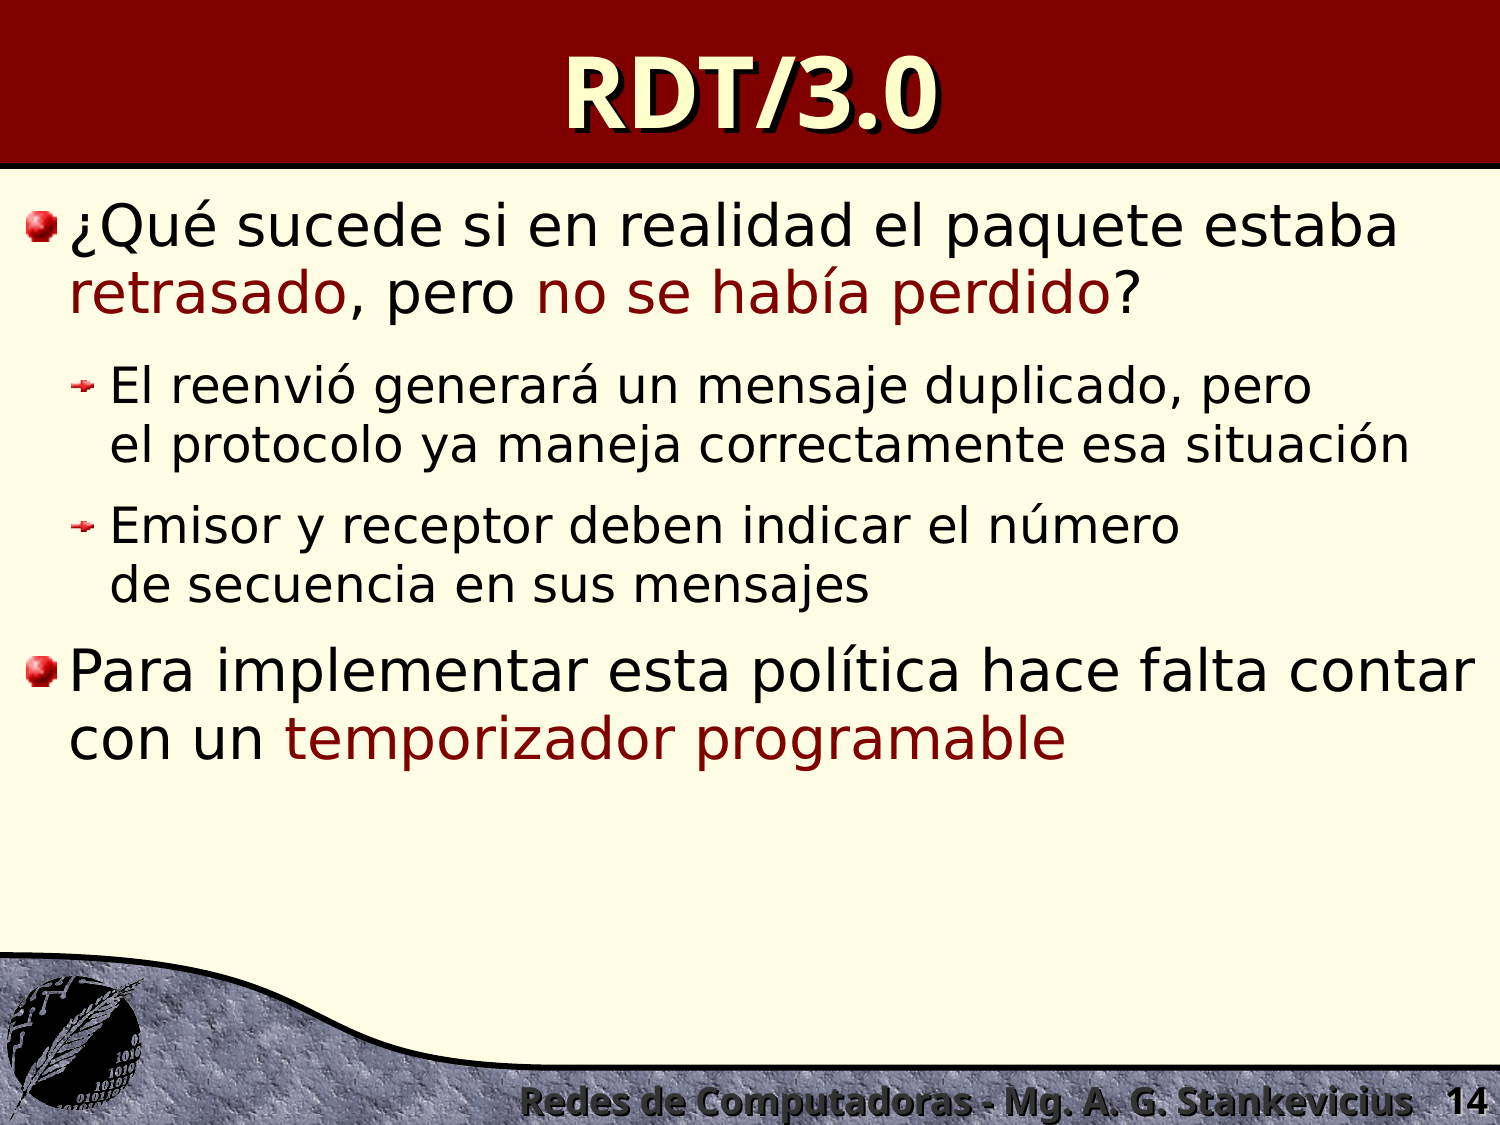

# RDT/3.0
¿Qué sucede si en realidad el paquete estaba retrasado, pero no se había perdido?
El reenvió generará un mensaje duplicado, pero
el protocolo ya maneja correctamente esa situación
Emisor y receptor deben indicar el número
de secuencia en sus mensajes
Para implementar esta política hace falta contar con un temporizador programable
14